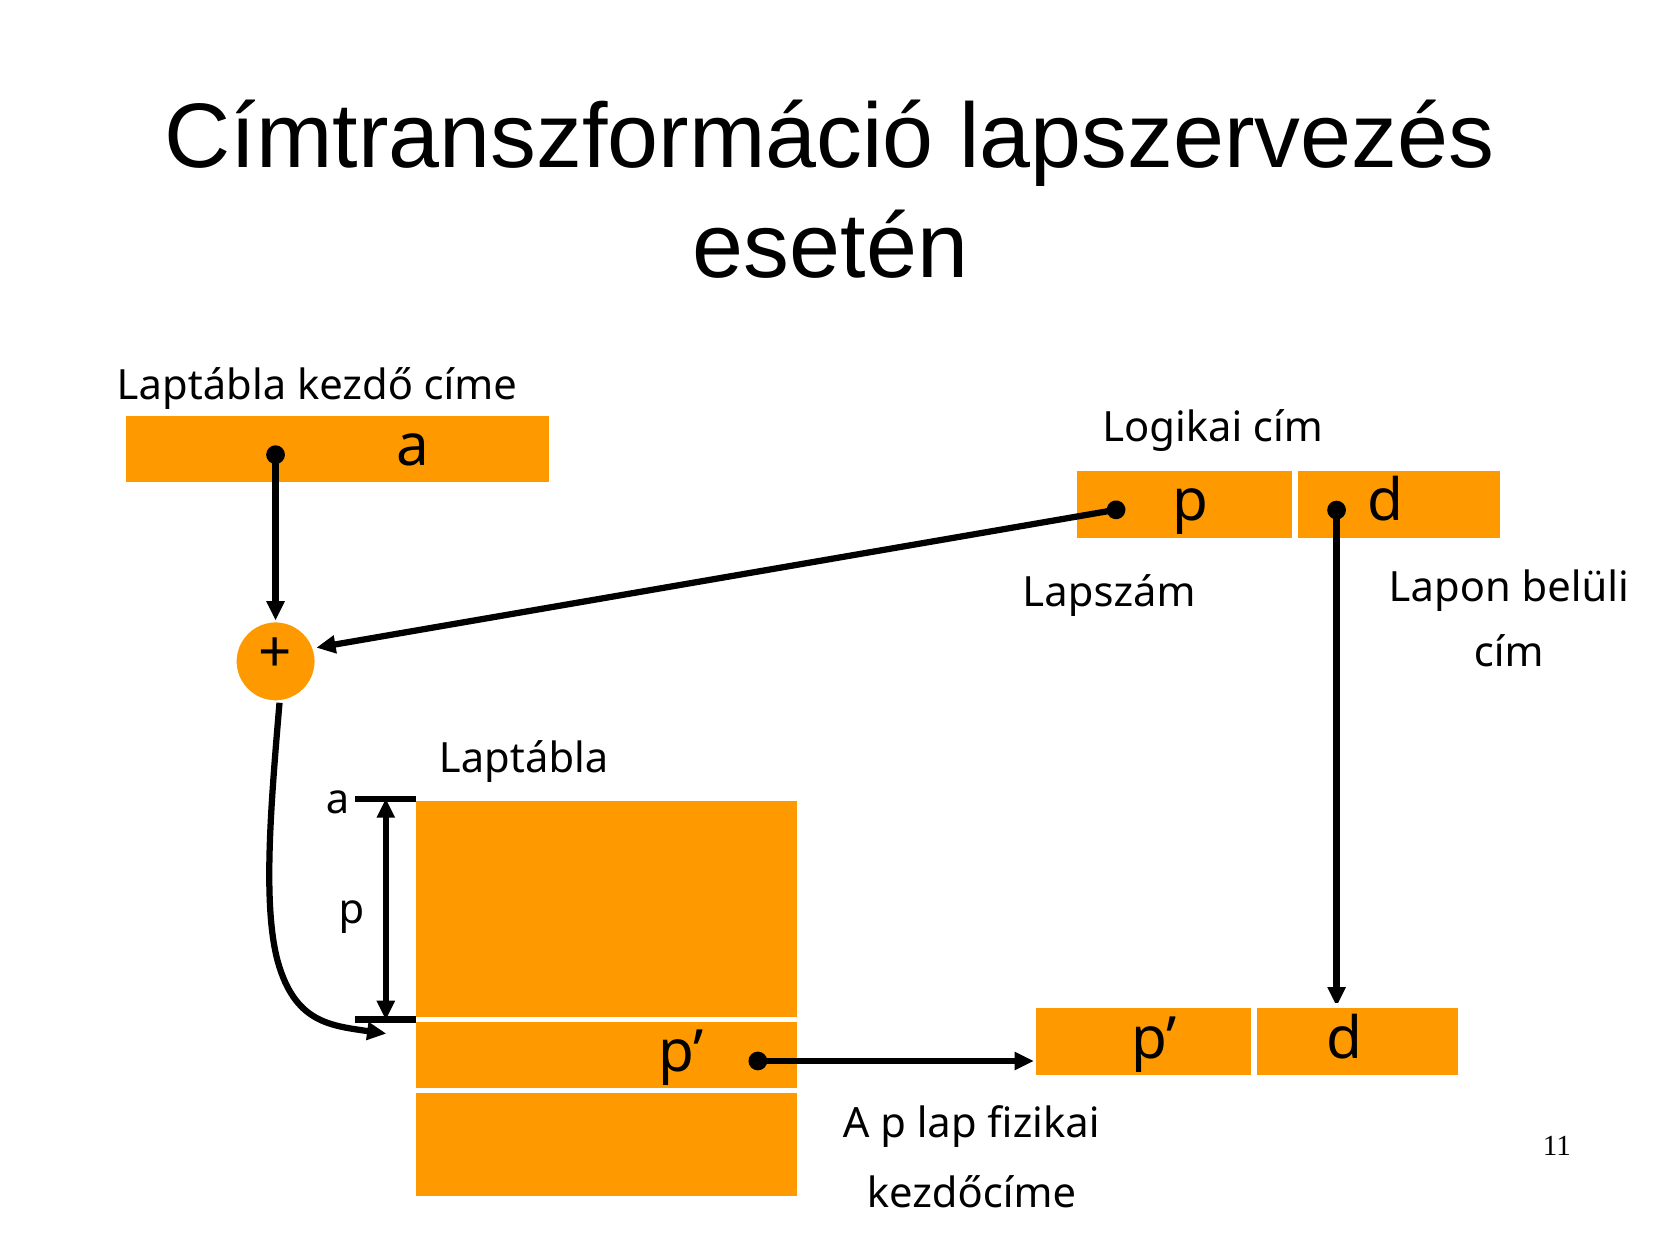

# Címtranszformáció lapszervezés esetén
Laptábla kezdő címe
Logikai cím
	a
p	 d
Lapszám
Lapon belüli cím
+
Laptábla
a
p
p’	 d
	p’
A p lap fizikai kezdőcíme
11